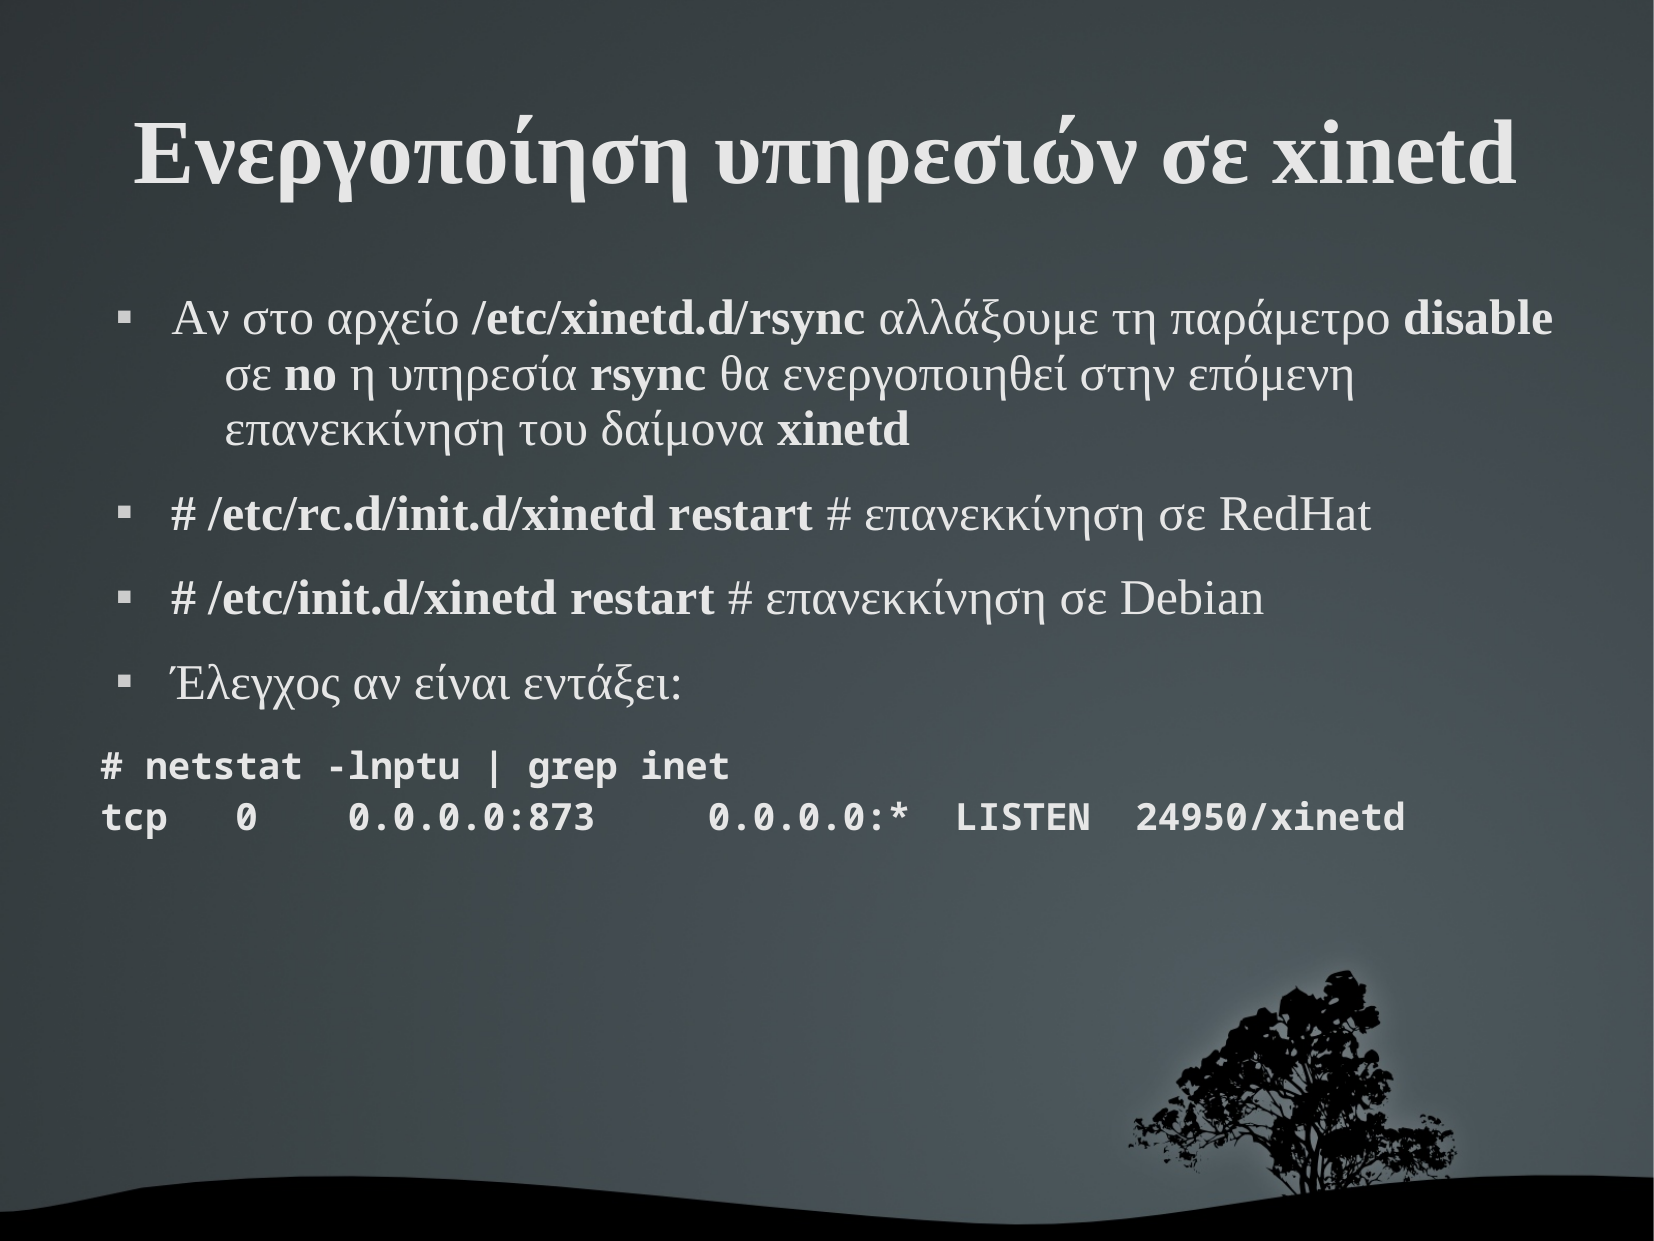

# Ενεργοποίηση υπηρεσιών σε xinetd
Αν στο αρχείο /etc/xinetd.d/rsync αλλάξουμε τη παράμετρο disable σε no η υπηρεσία rsync θα ενεργοποιηθεί στην επόμενη επανεκκίνηση του δαίμονα xinetd
# /etc/rc.d/init.d/xinetd restart # επανεκκίνηση σε RedHat
# /etc/init.d/xinetd restart # επανεκκίνηση σε Debian
Έλεγχος αν είναι εντάξει:
# netstat -lnptu | grep inet
tcp 0 0.0.0.0:873 0.0.0.0:* LISTEN 24950/xinetd